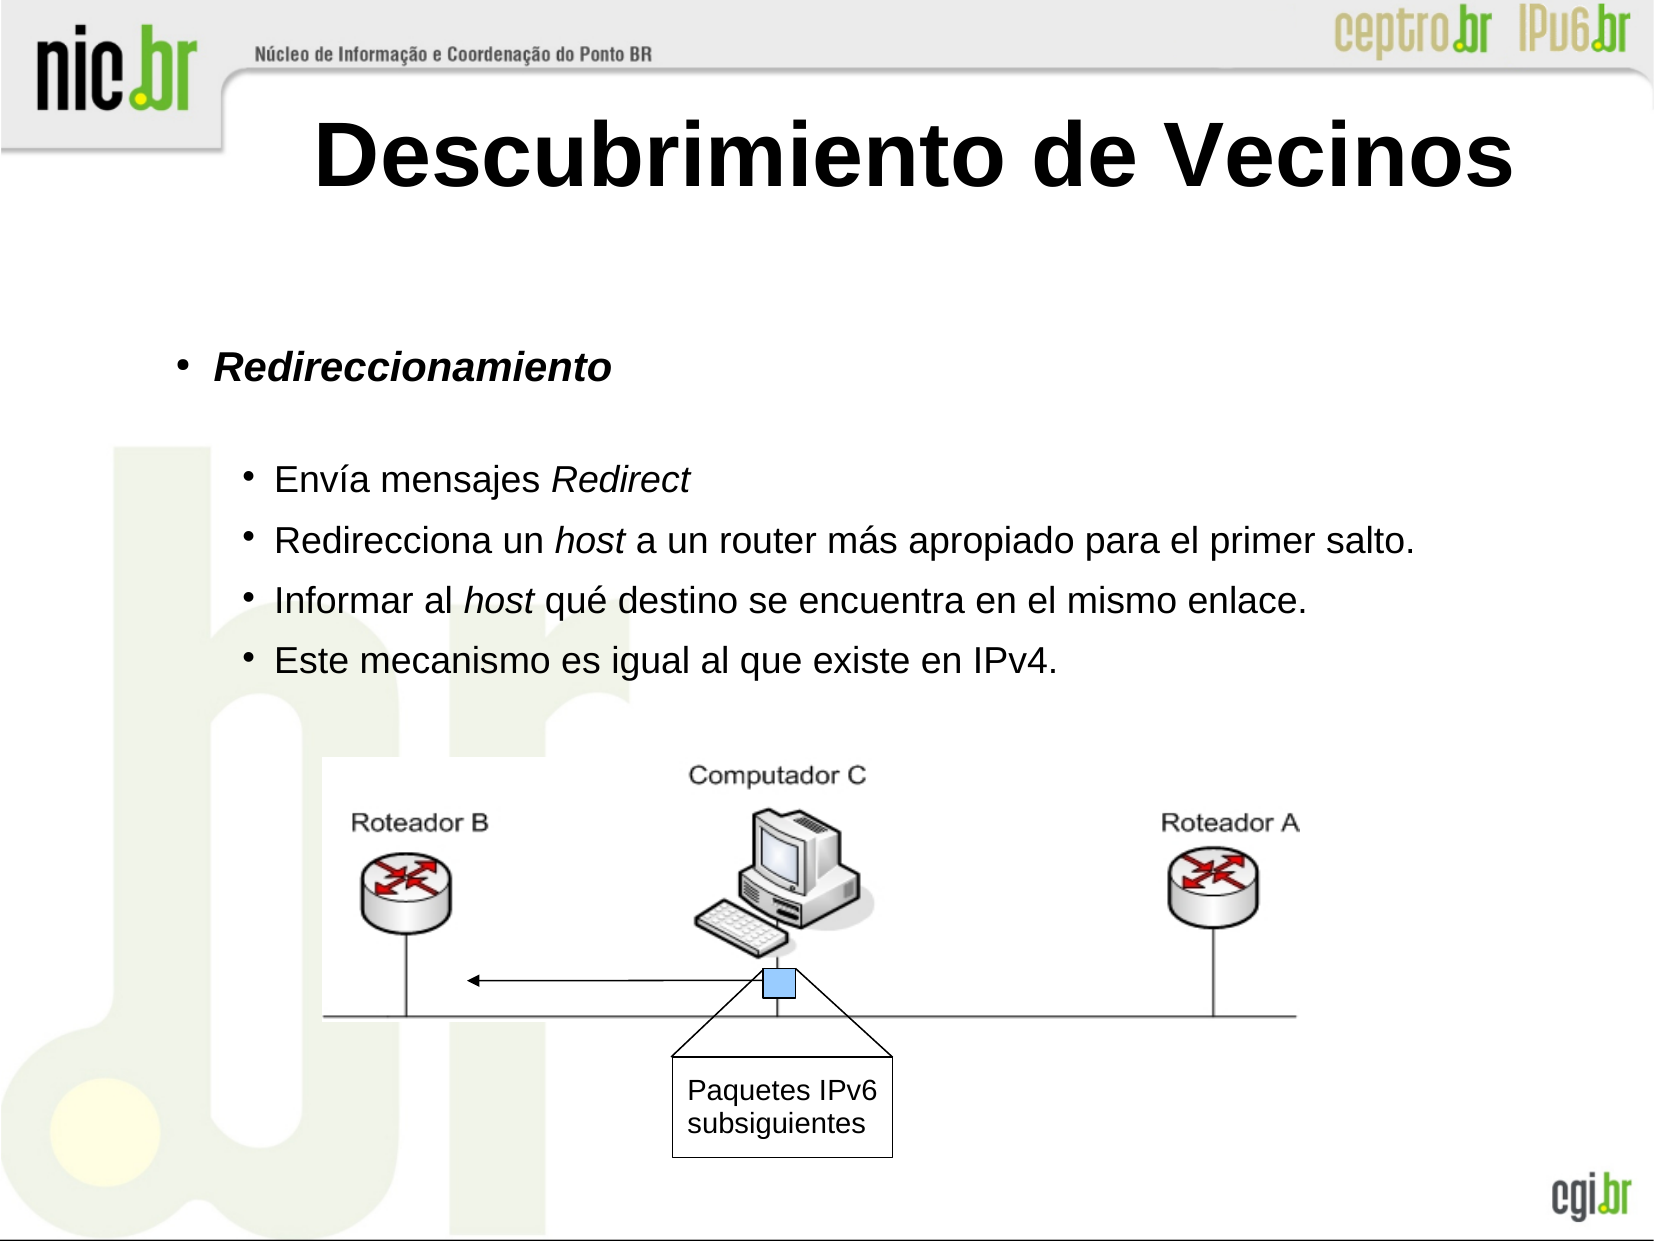

Descubrimiento de Vecinos
 Redireccionamiento
Envía mensajes Redirect
Redirecciona un host a un router más apropiado para el primer salto.
Informar al host qué destino se encuentra en el mismo enlace.
Este mecanismo es igual al que existe en IPv4.
Paquetes IPv6
subsiguientes